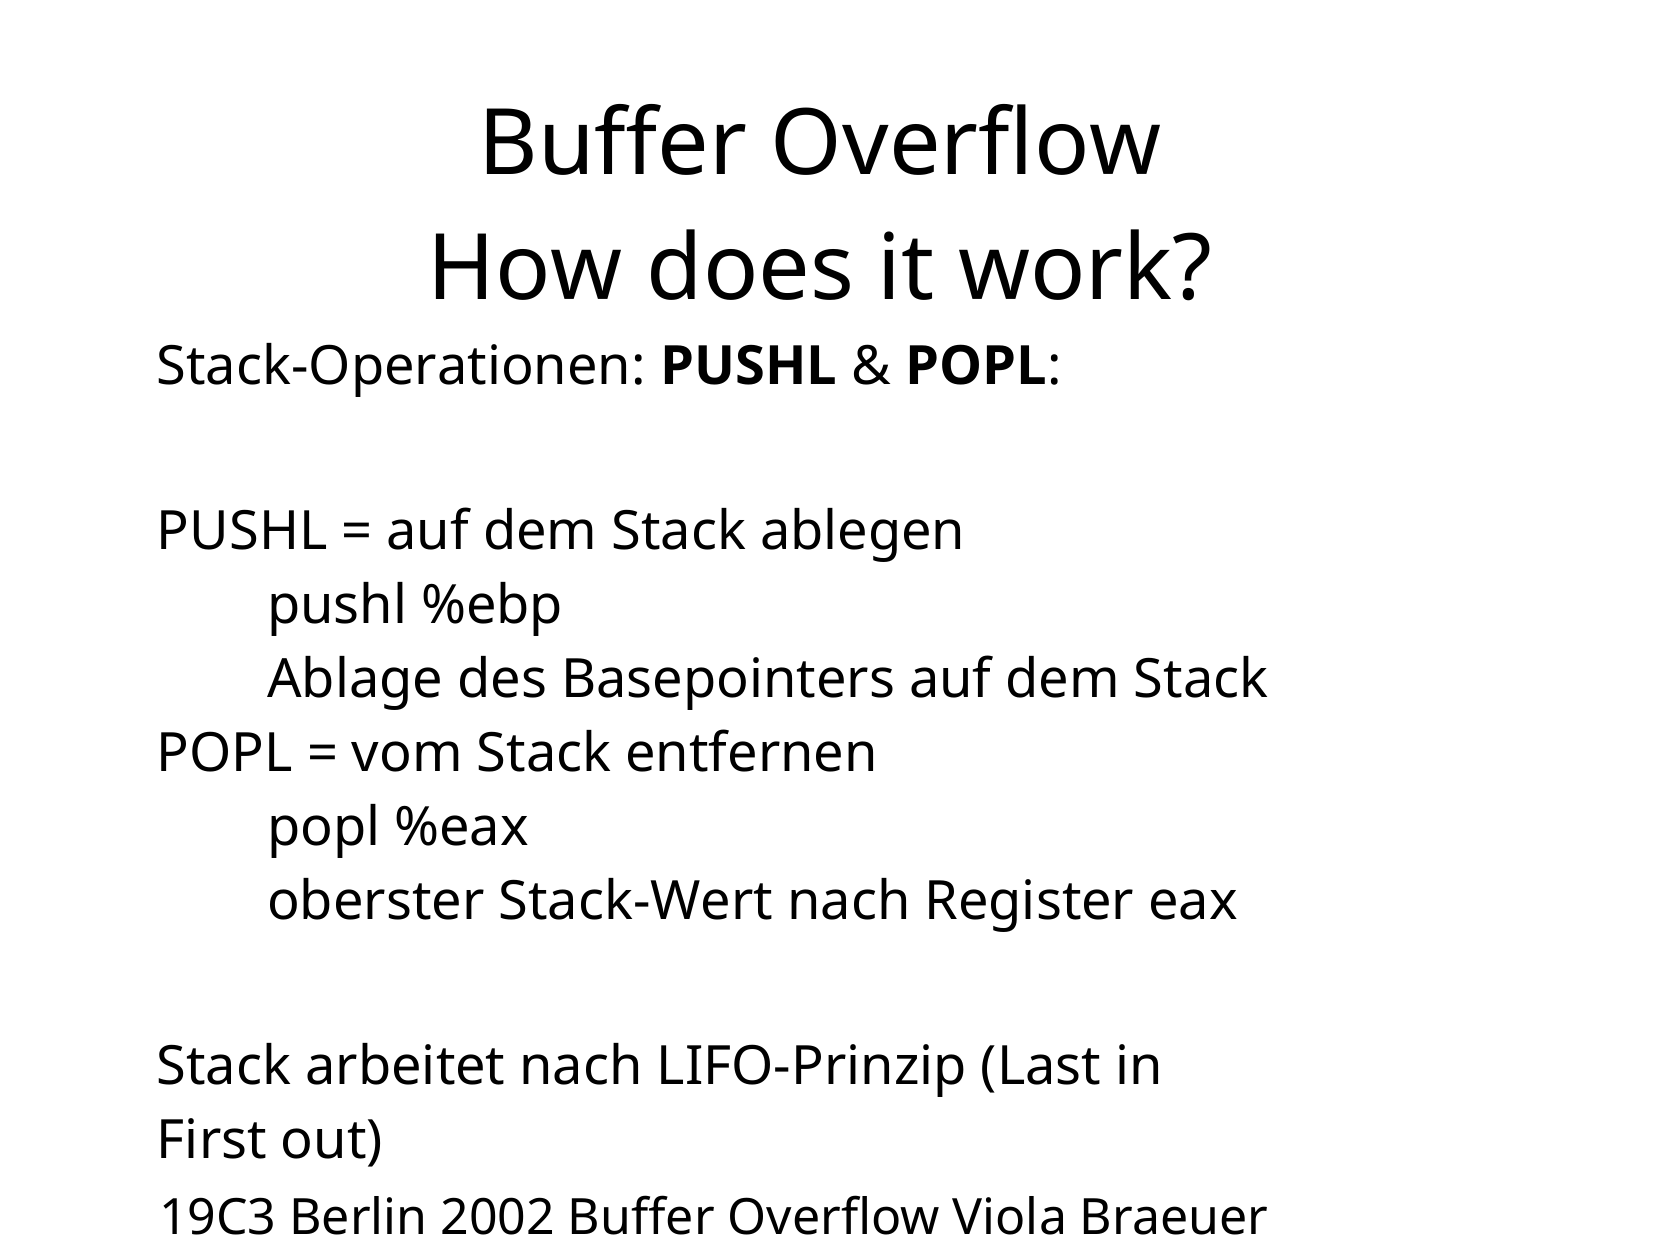

Buffer Overflow
How does it work?
Stack-Operationen: PUSHL & POPL:
PUSHL = auf dem Stack ablegen
	pushl %ebp
	Ablage des Basepointers auf dem Stack
POPL = vom Stack entfernen
	popl %eax
	oberster Stack-Wert nach Register eax
Stack arbeitet nach LIFO-Prinzip (Last in
First out)
19C3 Berlin 2002 Buffer Overflow Viola Braeuer